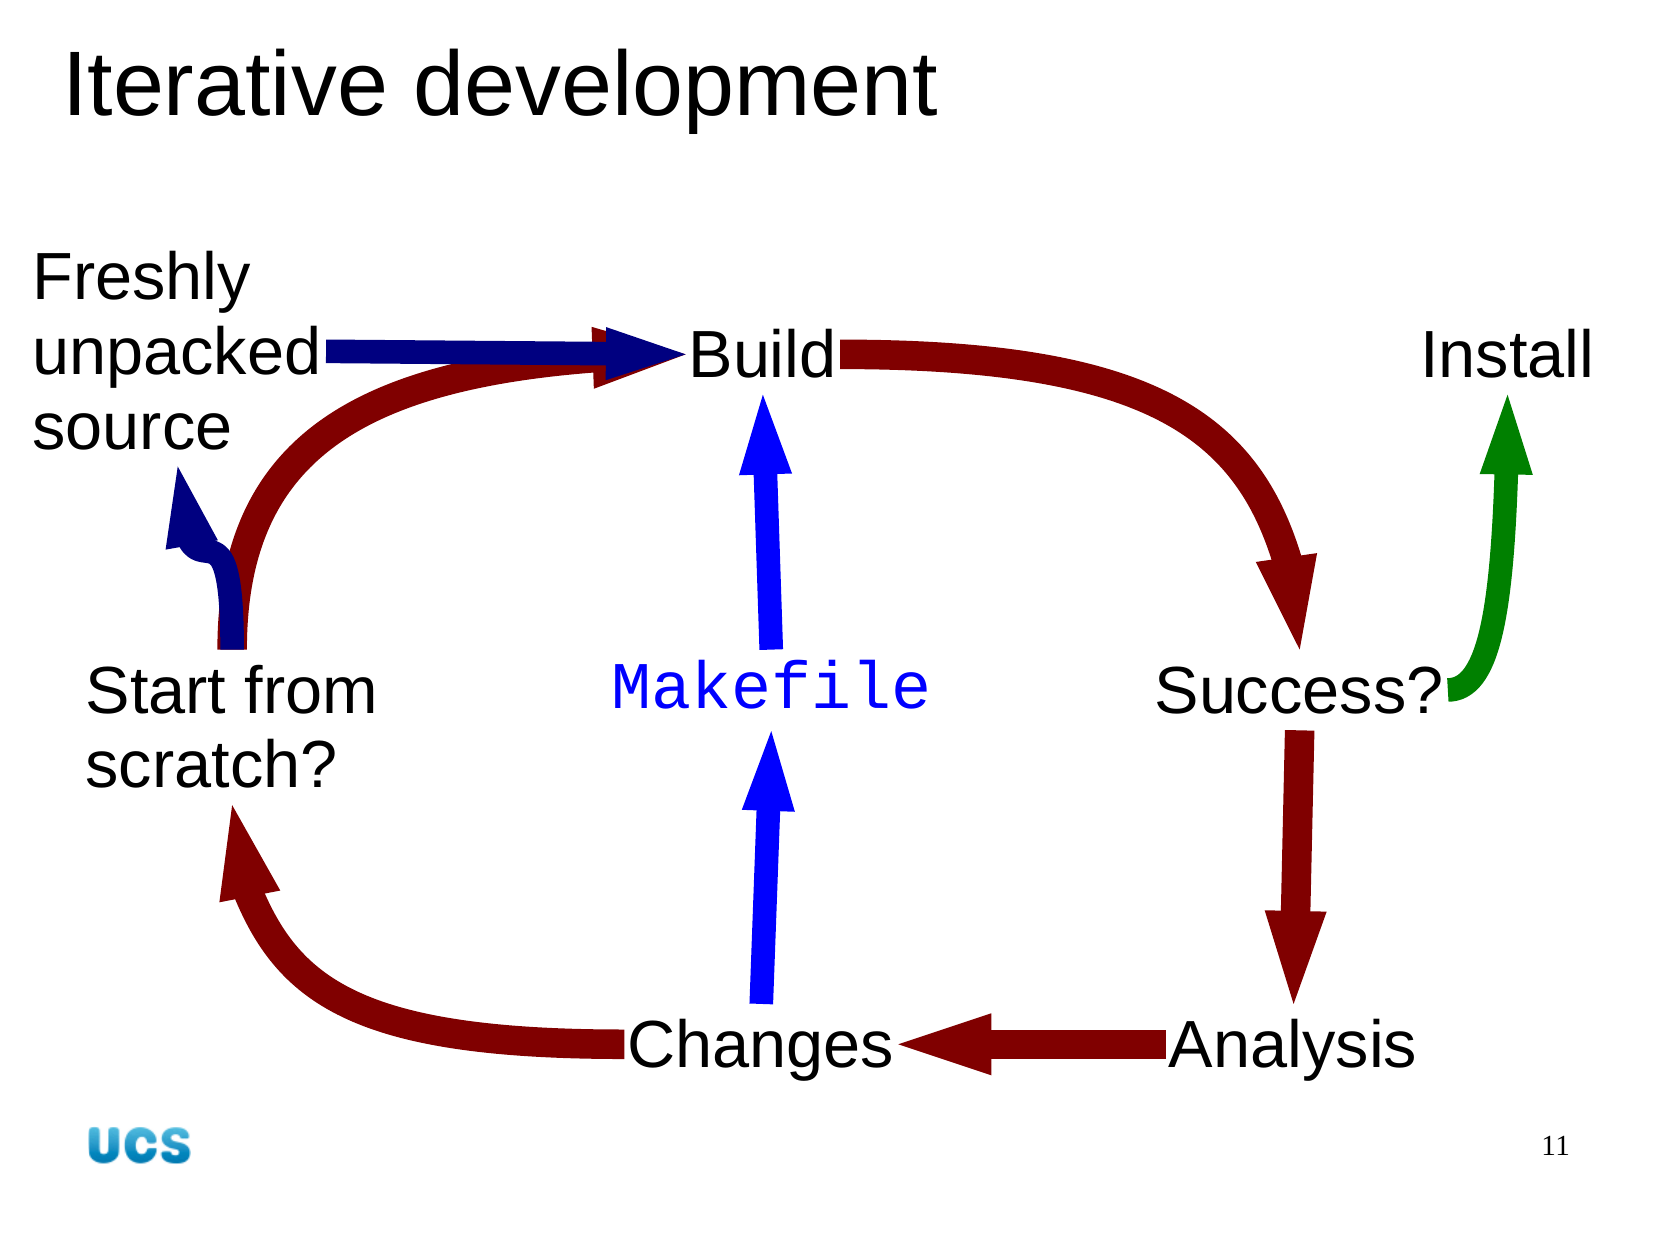

Iterative development
Freshly
unpacked
source
Build
Install
Start from
scratch?
Makefile
Success?
Changes
Analysis
11